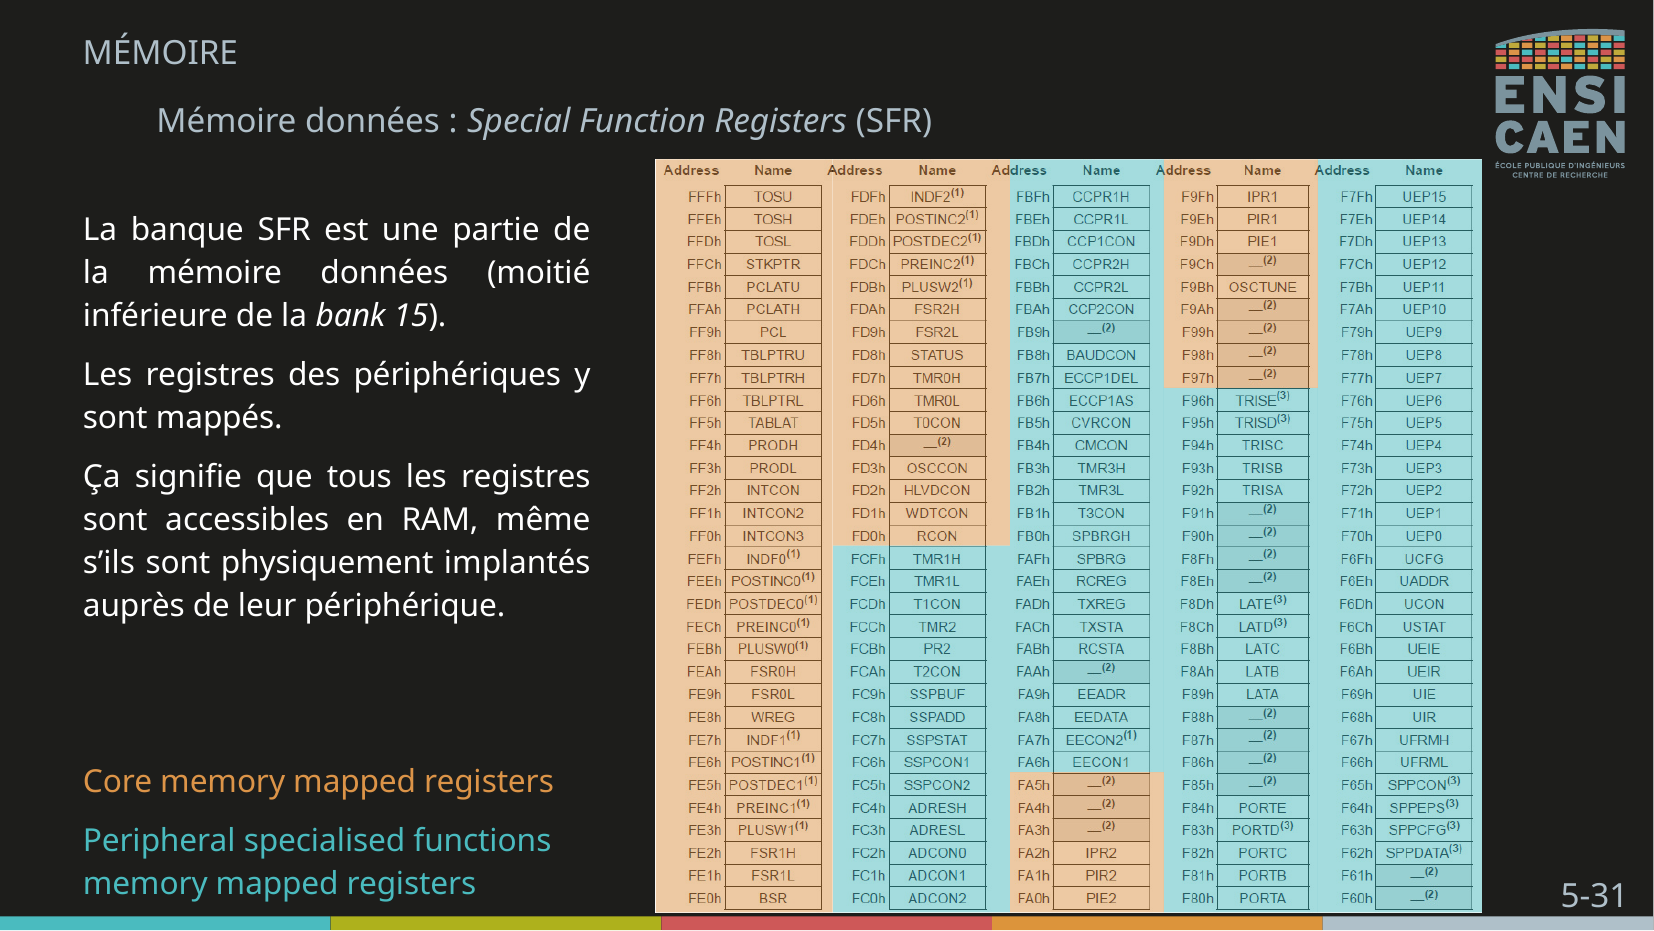

# MÉMOIRE Mémoire données : Special Function Registers (SFR)
La banque SFR est une partie de la mémoire données (moitié inférieure de la bank 15).
Les registres des périphériques y sont mappés.
Ça signifie que tous les registres sont accessibles en RAM, même s’ils sont physiquement implantés auprès de leur périphérique.
Core memory mapped registers
Peripheral specialised functions memory mapped registers